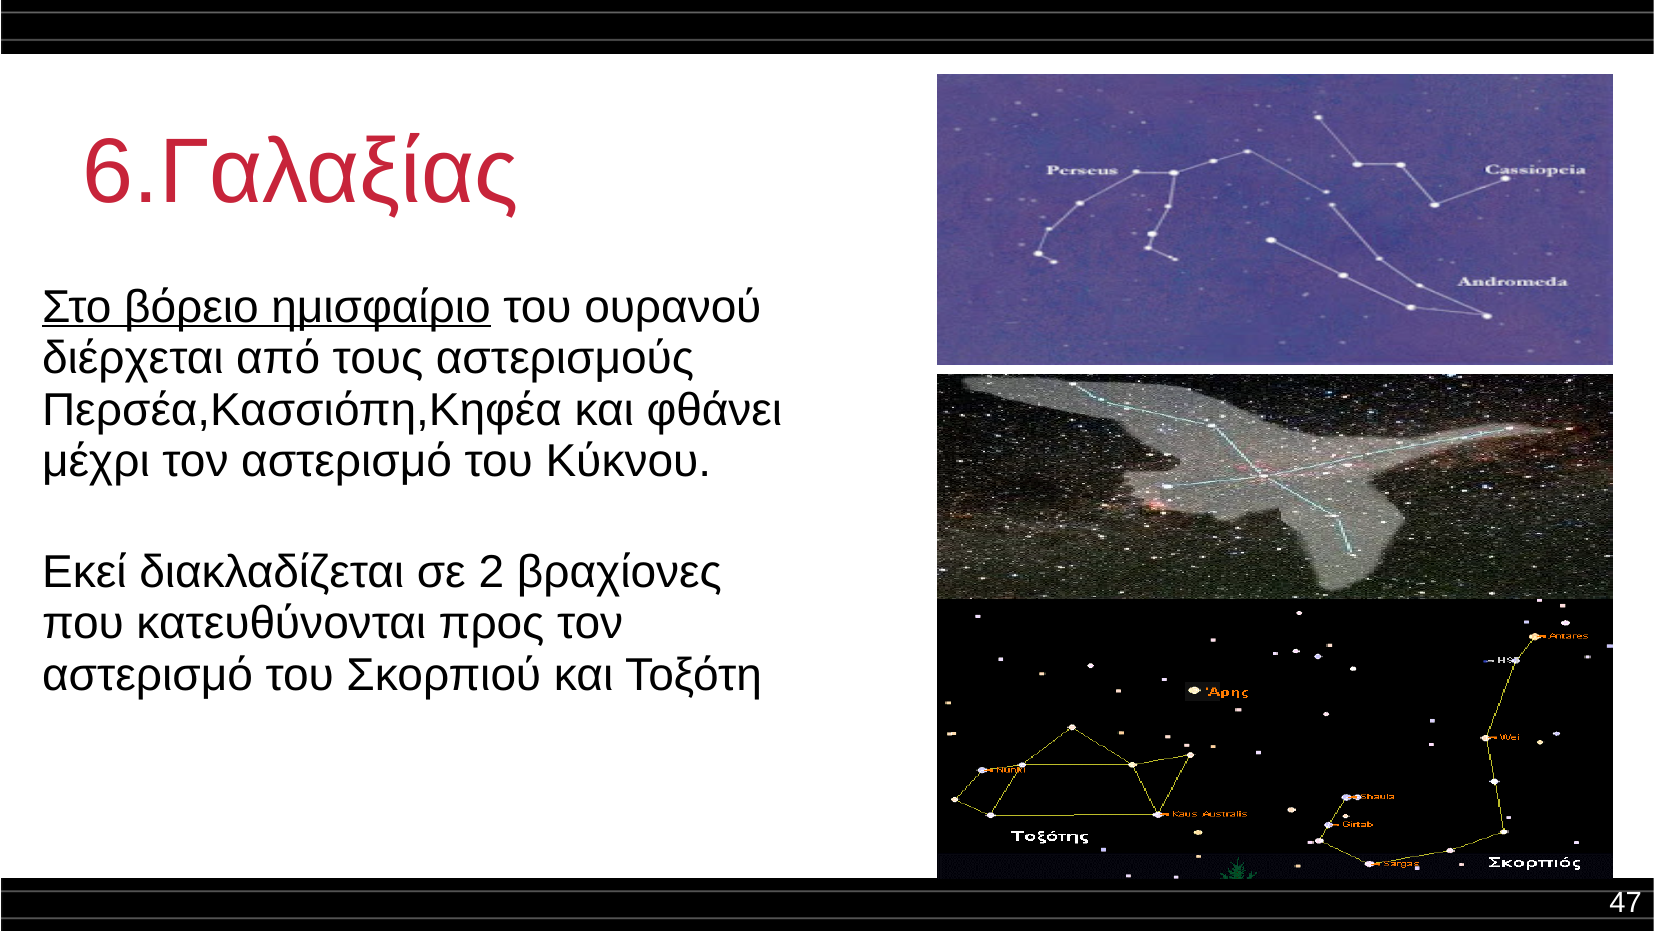

# 6.Γαλαξίας
Στο βόρειο ημισφαίριο του ουρανού διέρχεται από τους αστερισμούς Περσέα,Κασσιόπη,Κηφέα και φθάνει μέχρι τον αστερισμό του Κύκνου.
Εκεί διακλαδίζεται σε 2 βραχίονες που κατευθύνονται προς τον αστερισμό του Σκορπιού και Τοξότη